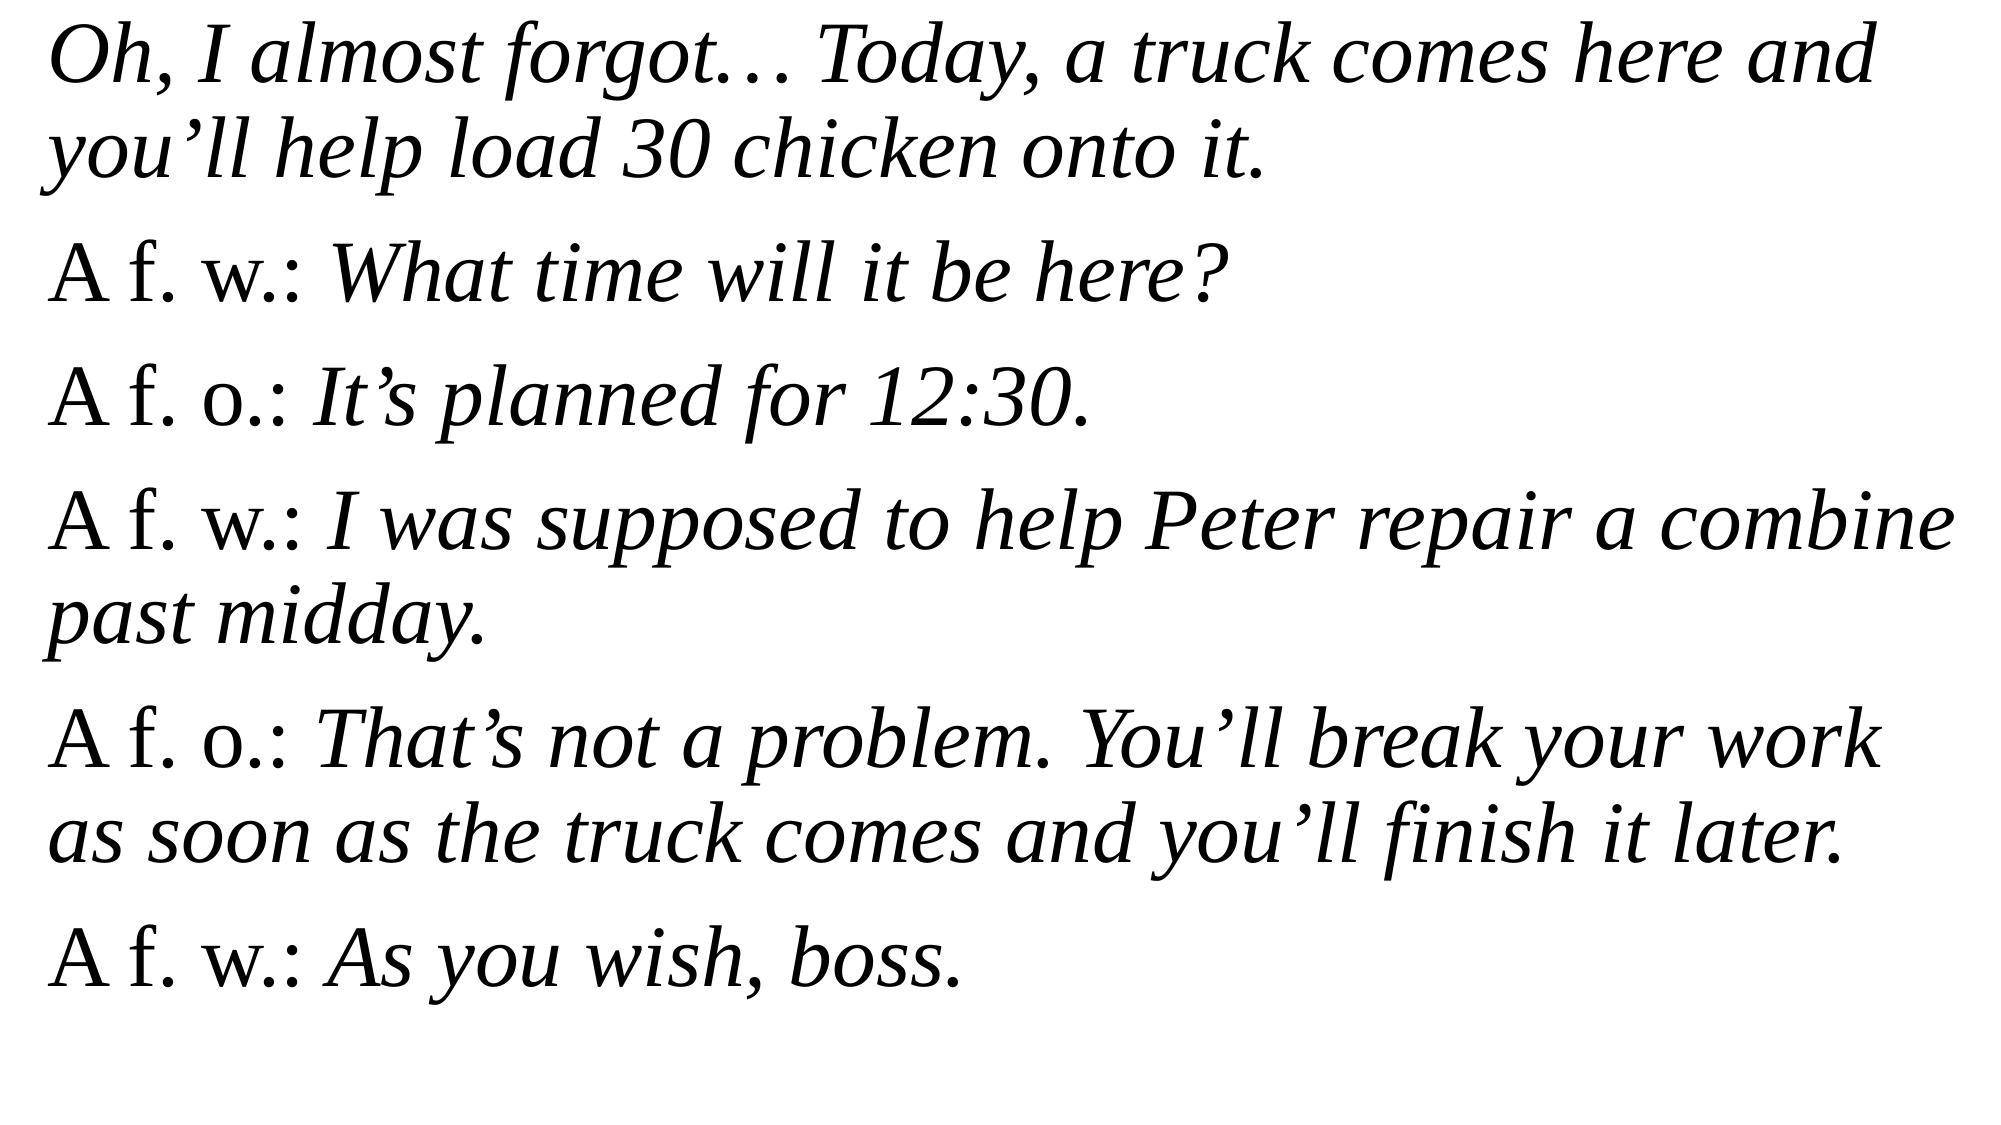

# Oh, I almost forgot… Today, a truck comes here and you’ll help load 30 chicken onto it.
A f. w.: What time will it be here?
A f. o.: It’s planned for 12:30.
A f. w.: I was supposed to help Peter repair a combine past midday.
A f. o.: That’s not a problem. You’ll break your work as soon as the truck comes and you’ll finish it later.
A f. w.: As you wish, boss.